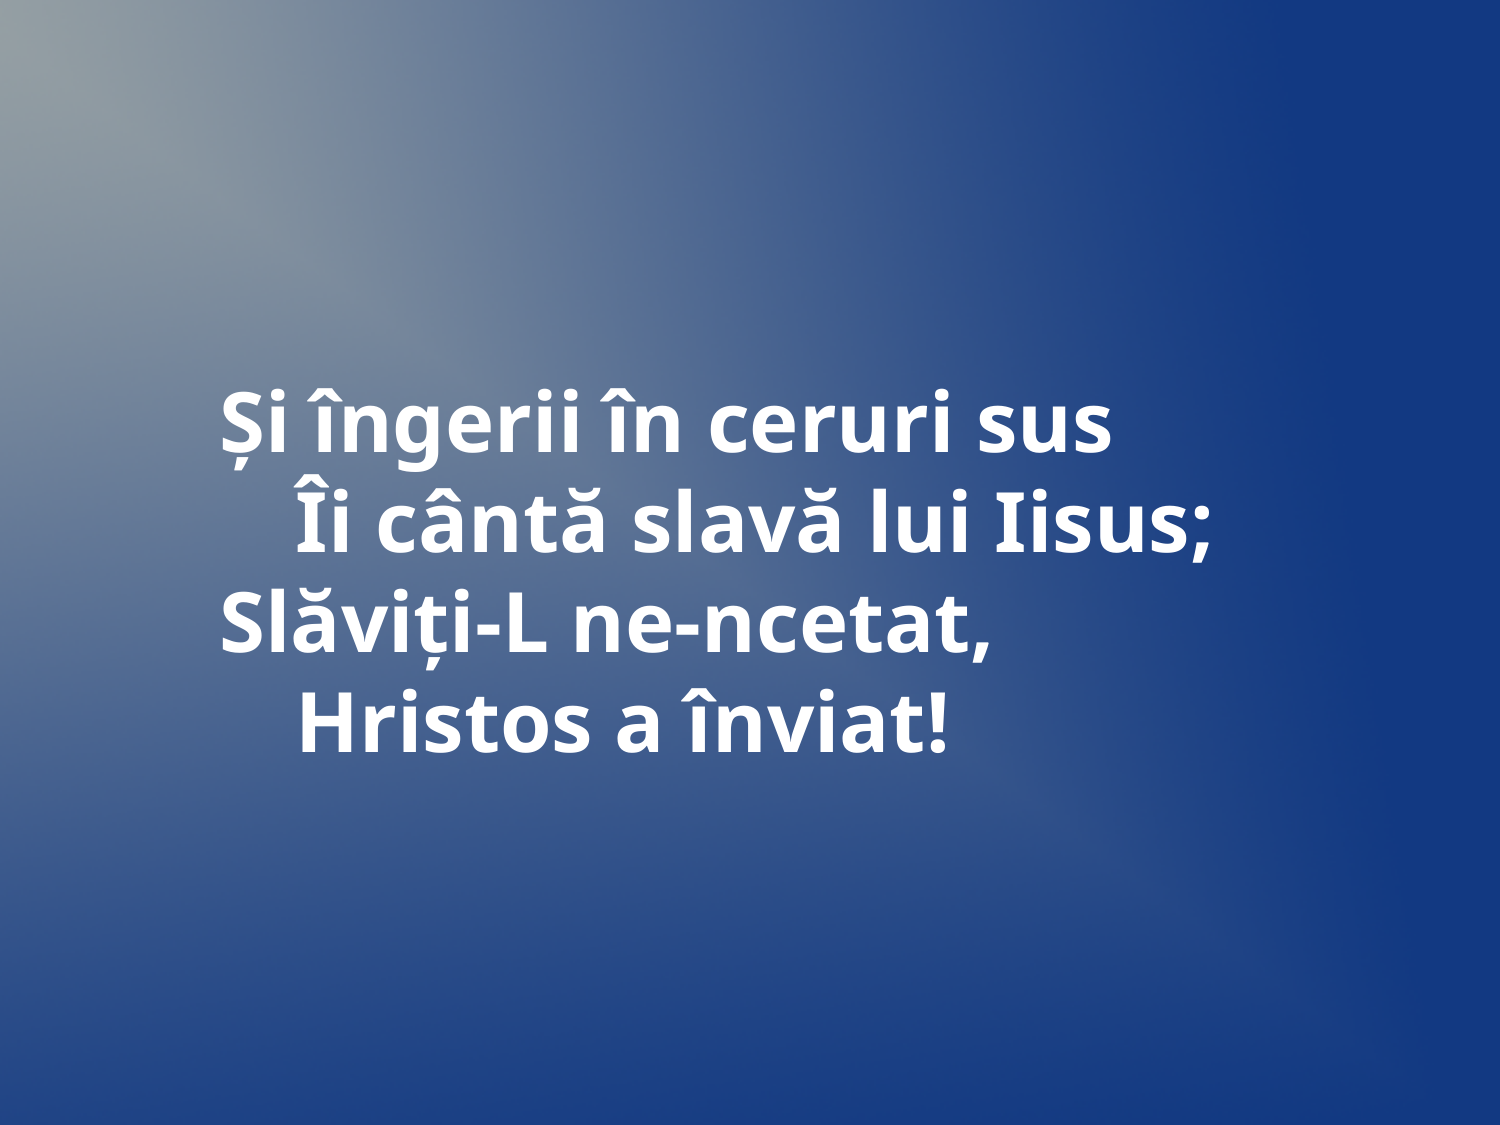

Şi îngerii în ceruri sus
	Îi cântă slavă lui Iisus;
Slăviţi-L ne-ncetat,
	Hristos a înviat!